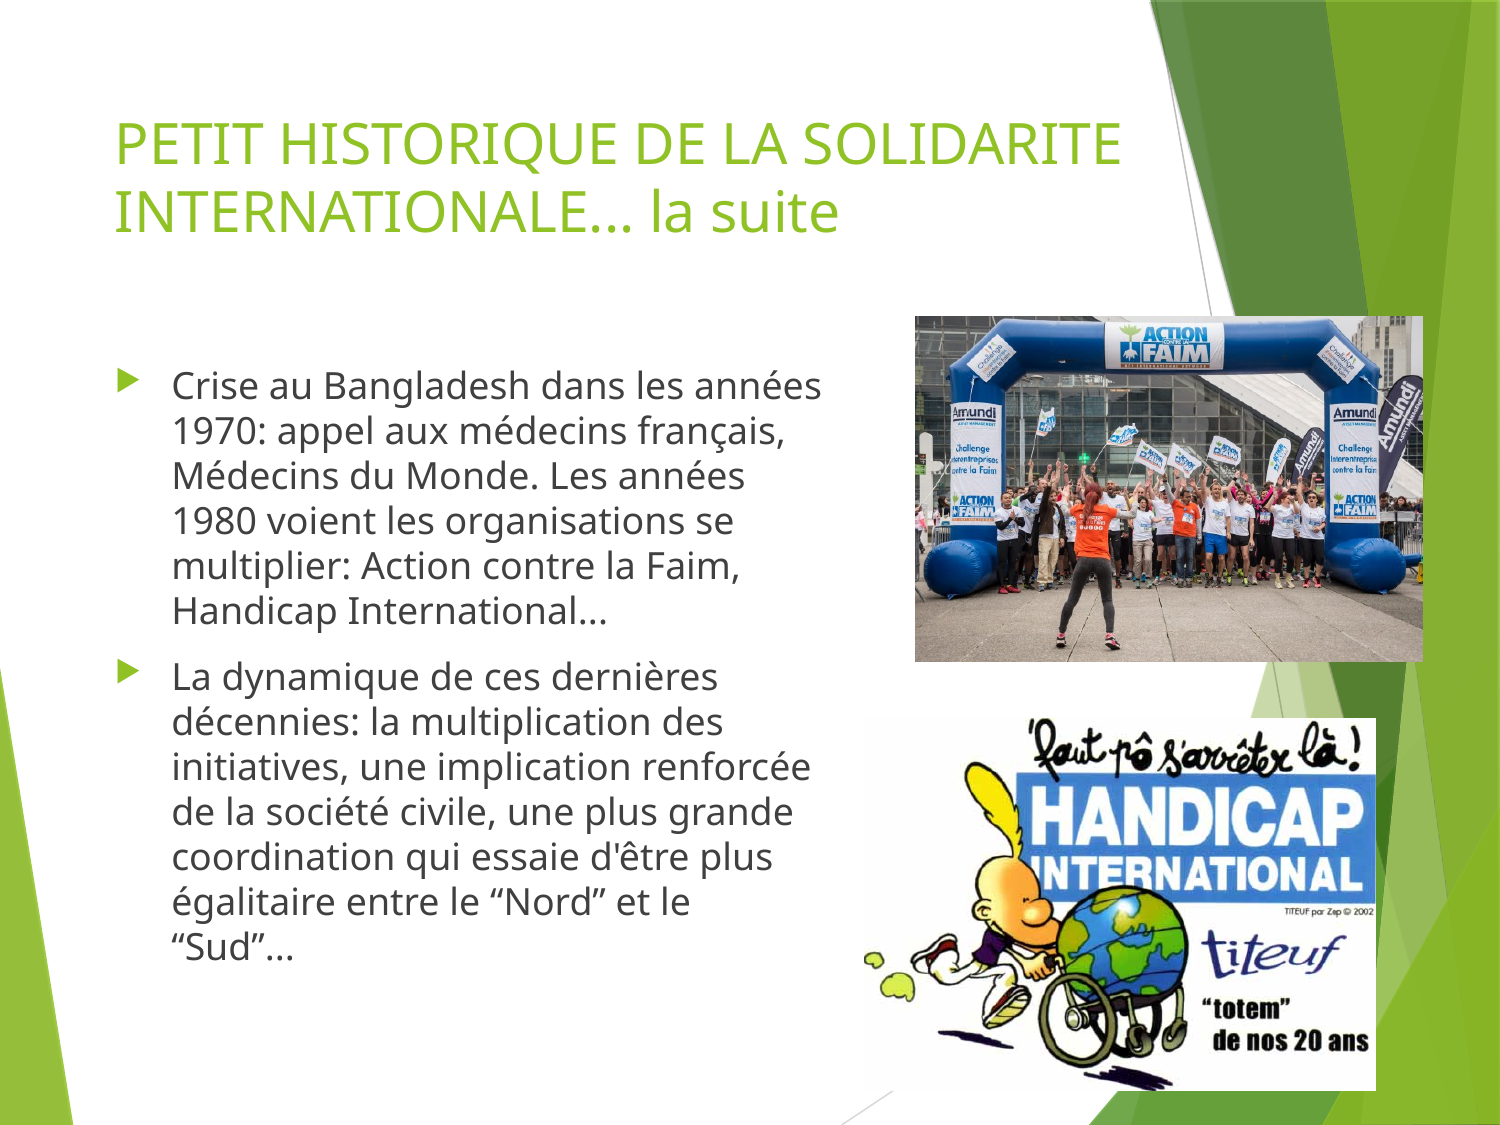

# PETIT HISTORIQUE DE LA SOLIDARITE INTERNATIONALE... la suite
Crise au Bangladesh dans les années 1970: appel aux médecins français, Médecins du Monde. Les années 1980 voient les organisations se multiplier: Action contre la Faim, Handicap International...
La dynamique de ces dernières décennies: la multiplication des initiatives, une implication renforcée de la société civile, une plus grande coordination qui essaie d'être plus égalitaire entre le “Nord” et le “Sud”...